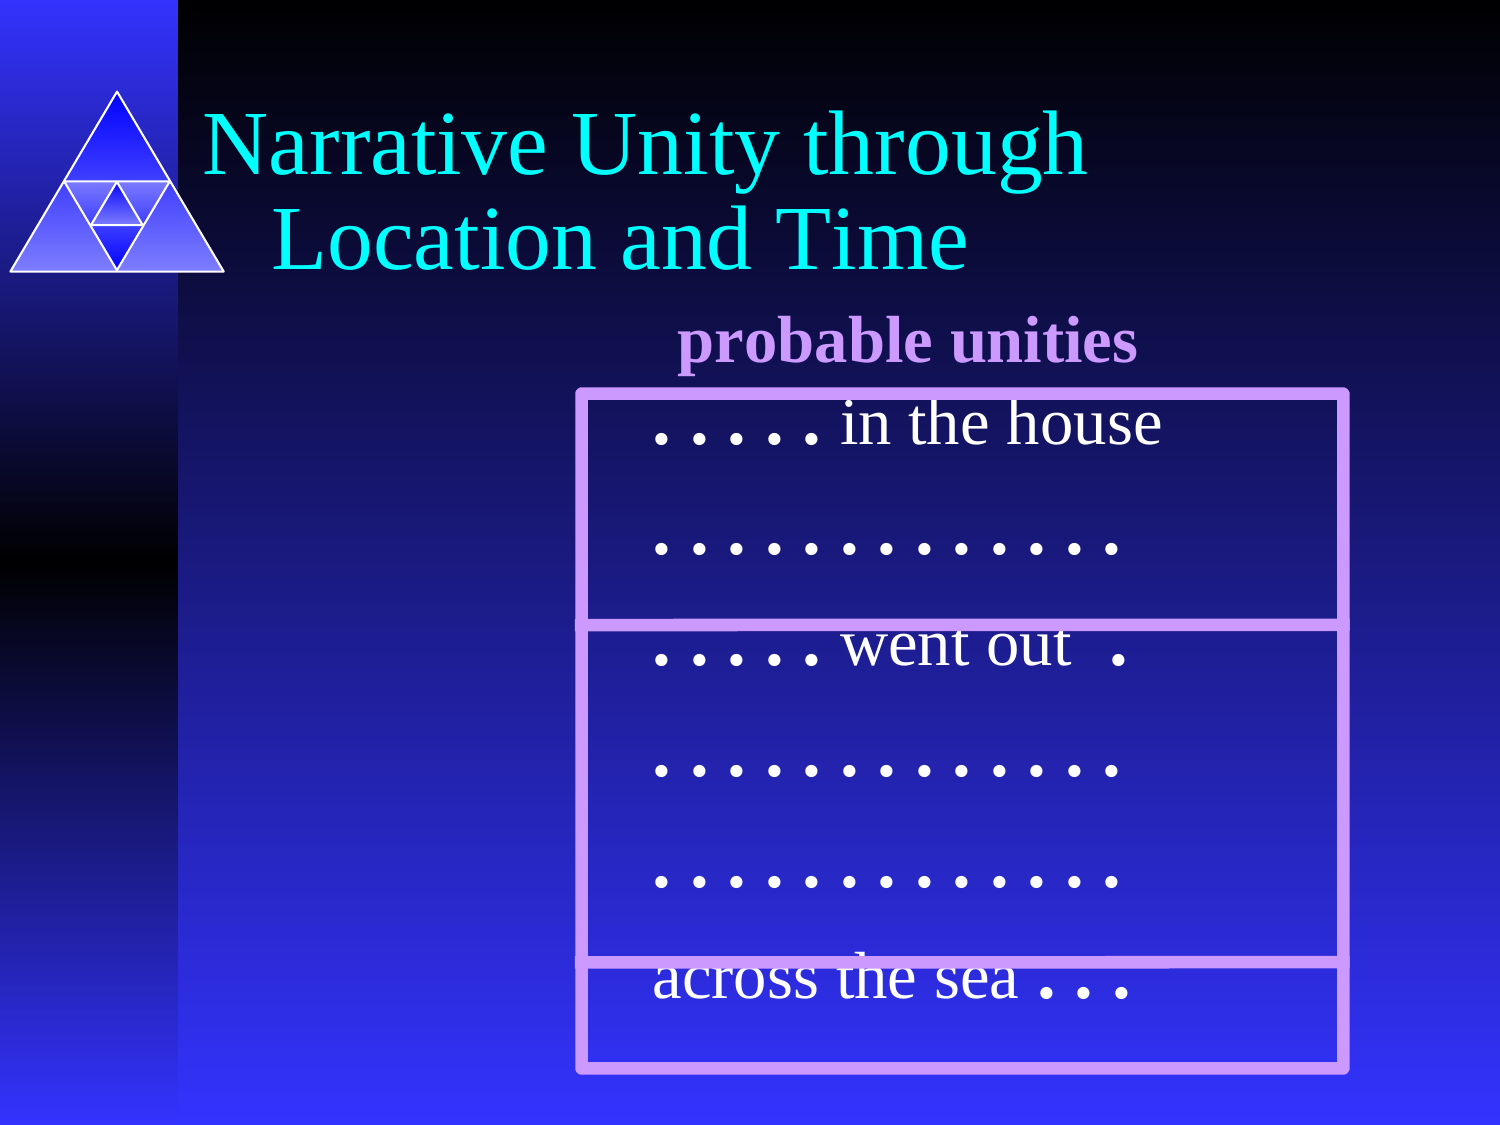

# Narrative Unity through Location and Time
probable unities
. . . . . in the house
. . . . . . . . . . . . .
. . . . . went out .
. . . . . . . . . . . . .
. . . . . . . . . . . . .
across the sea . . .